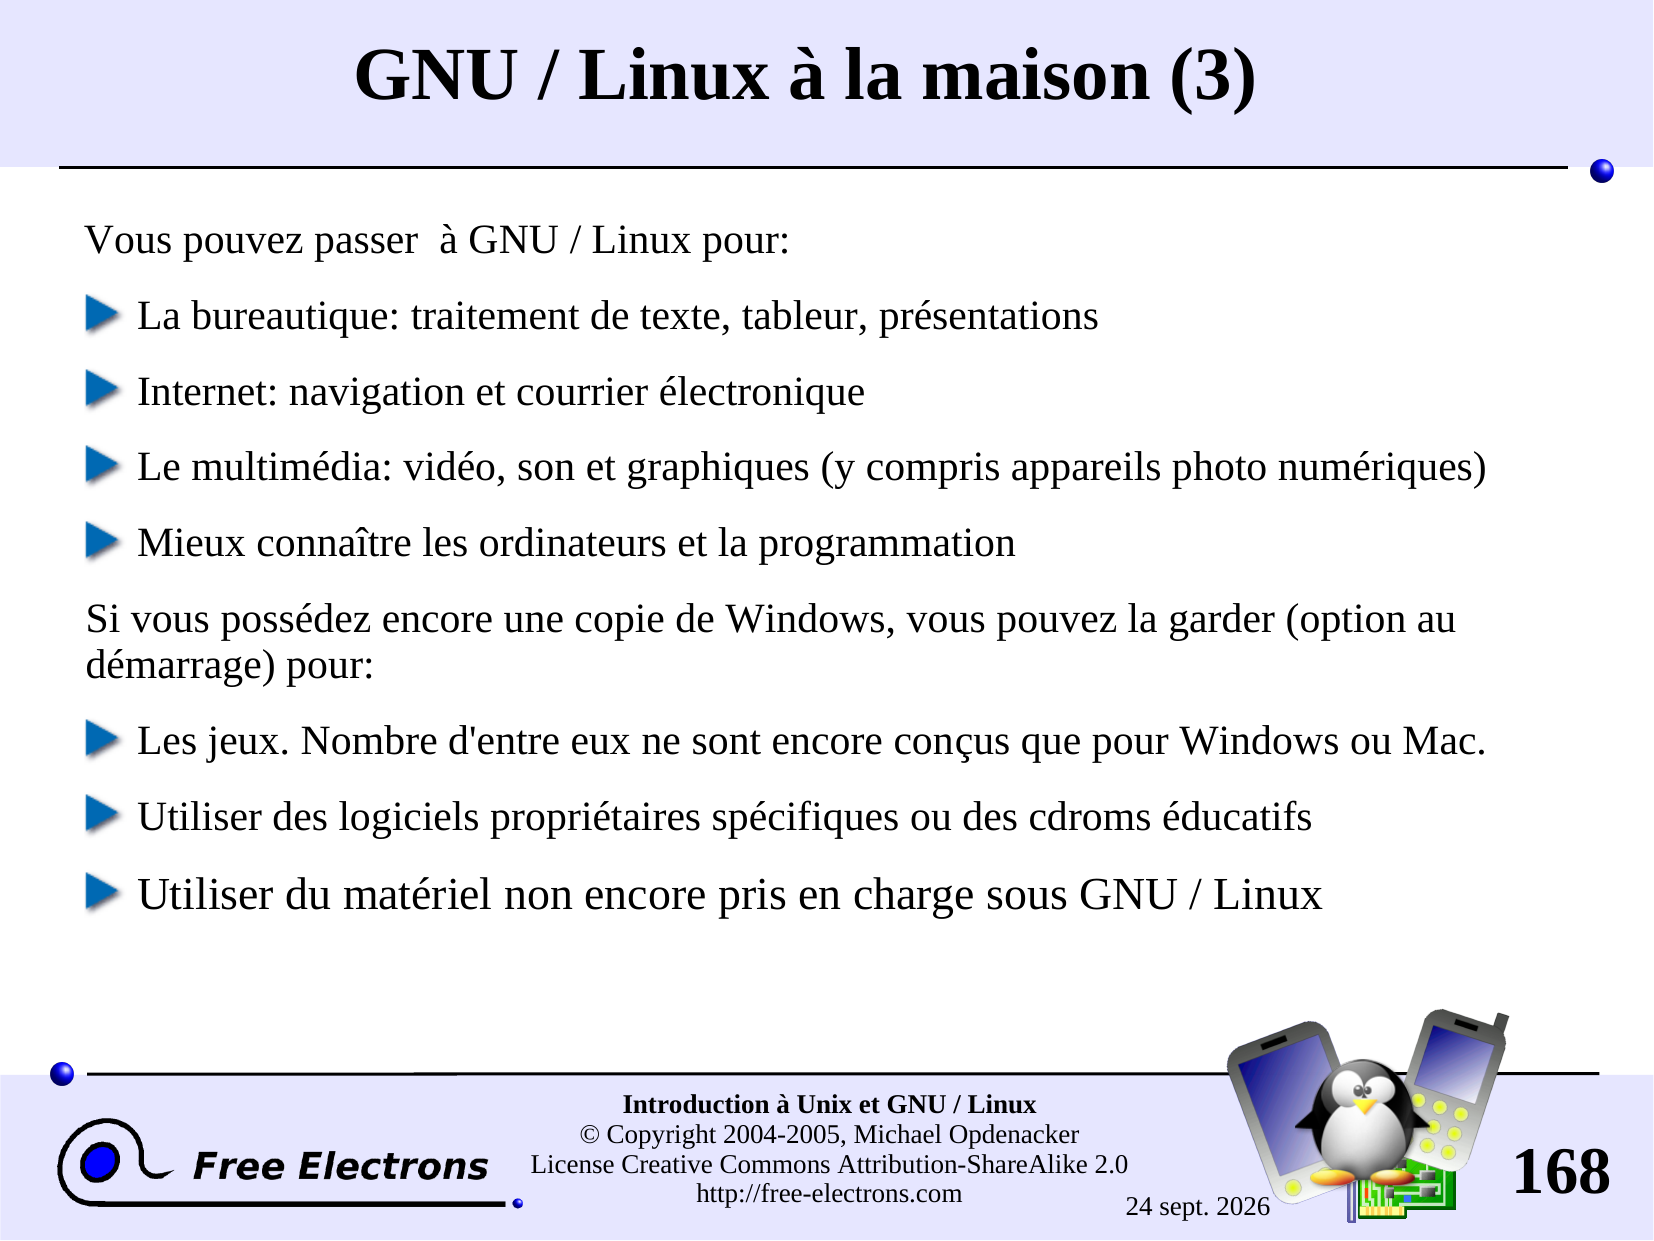

# GNU / Linux à la maison (3)
Vous pouvez passer à GNU / Linux pour:
La bureautique: traitement de texte, tableur, présentations
Internet: navigation et courrier électronique
Le multimédia: vidéo, son et graphiques (y compris appareils photo numériques)
Mieux connaître les ordinateurs et la programmation
Si vous possédez encore une copie de Windows, vous pouvez la garder (option au démarrage) pour:
Les jeux. Nombre d'entre eux ne sont encore conçus que pour Windows ou Mac.
Utiliser des logiciels propriétaires spécifiques ou des cdroms éducatifs
Utiliser du matériel non encore pris en charge sous GNU / Linux